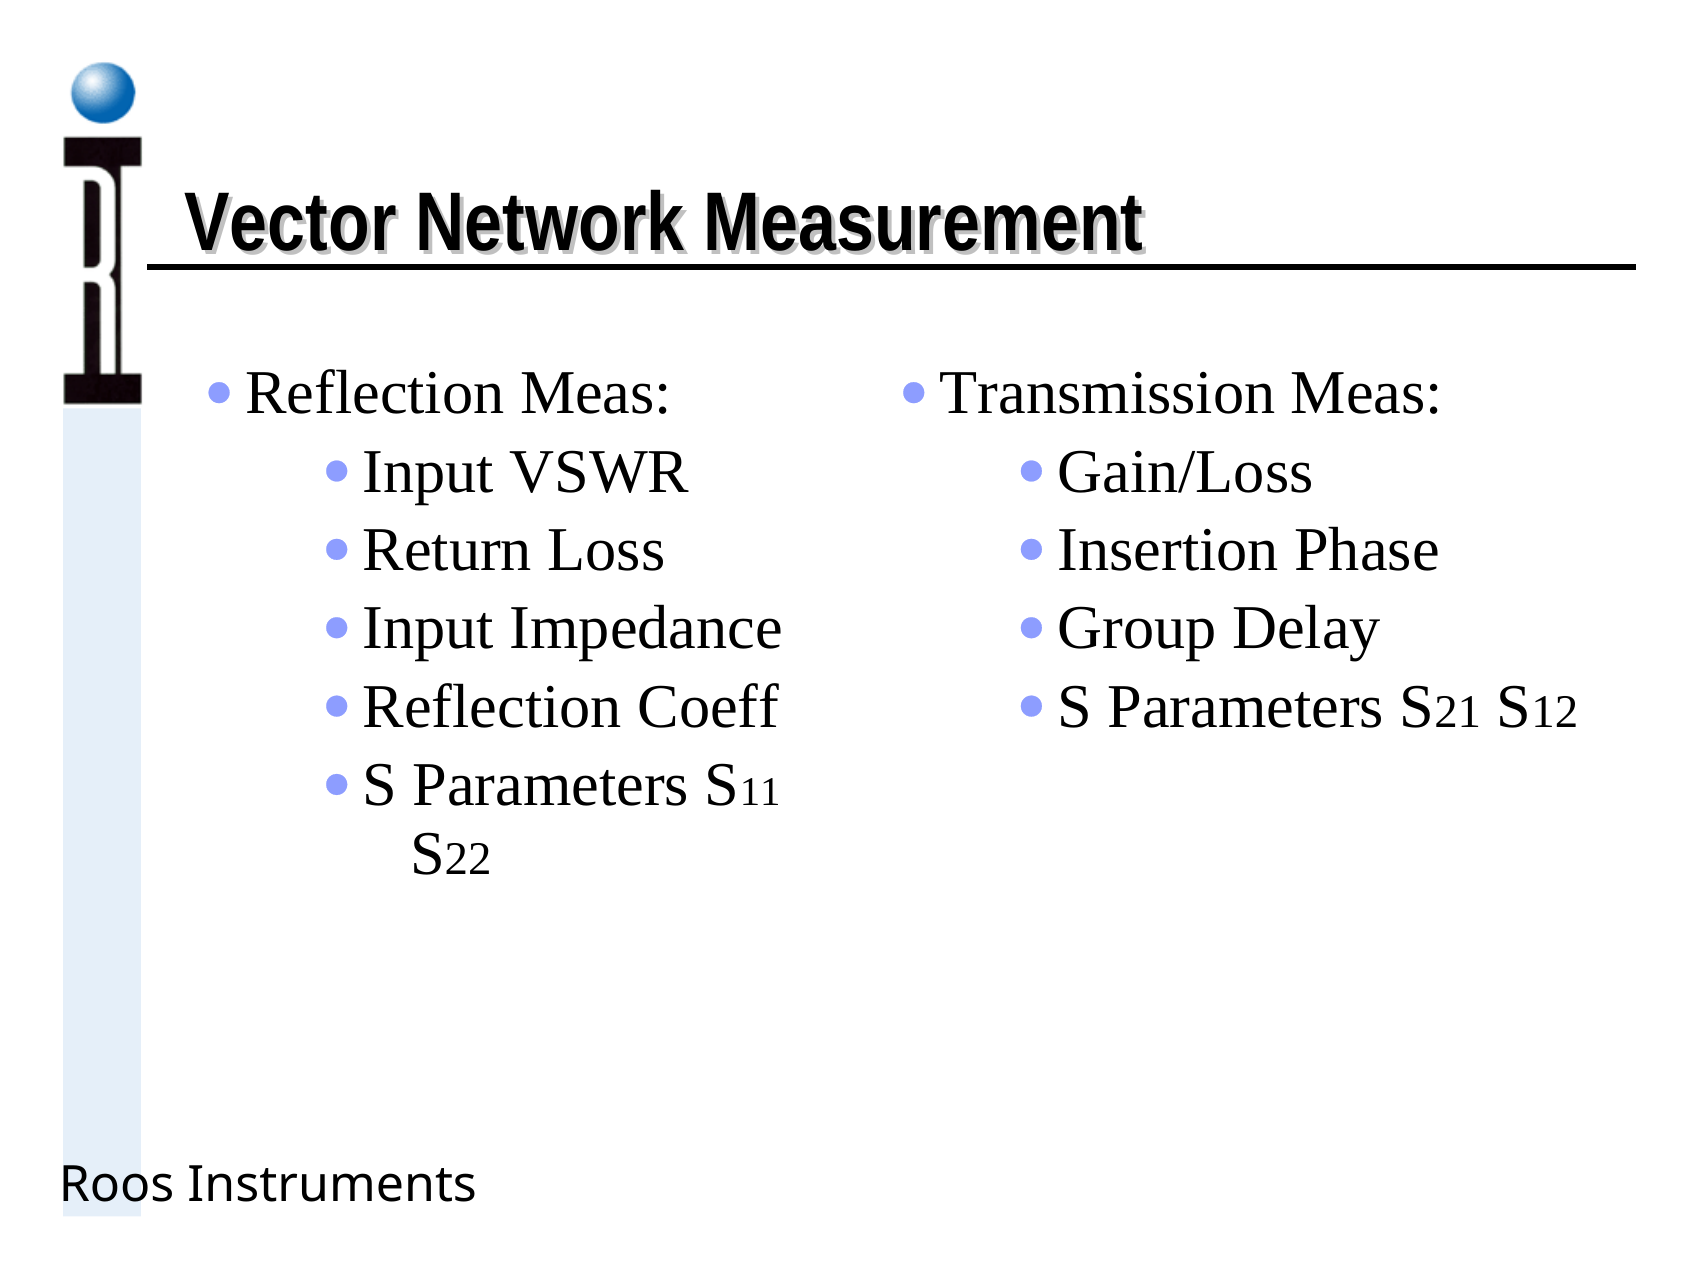

Vector Network Measurement
Reflection Meas:
Input VSWR
Return Loss
Input Impedance
Reflection Coeff
S Parameters S11 S22
Transmission Meas:
Gain/Loss
Insertion Phase
Group Delay
S Parameters S21 S12